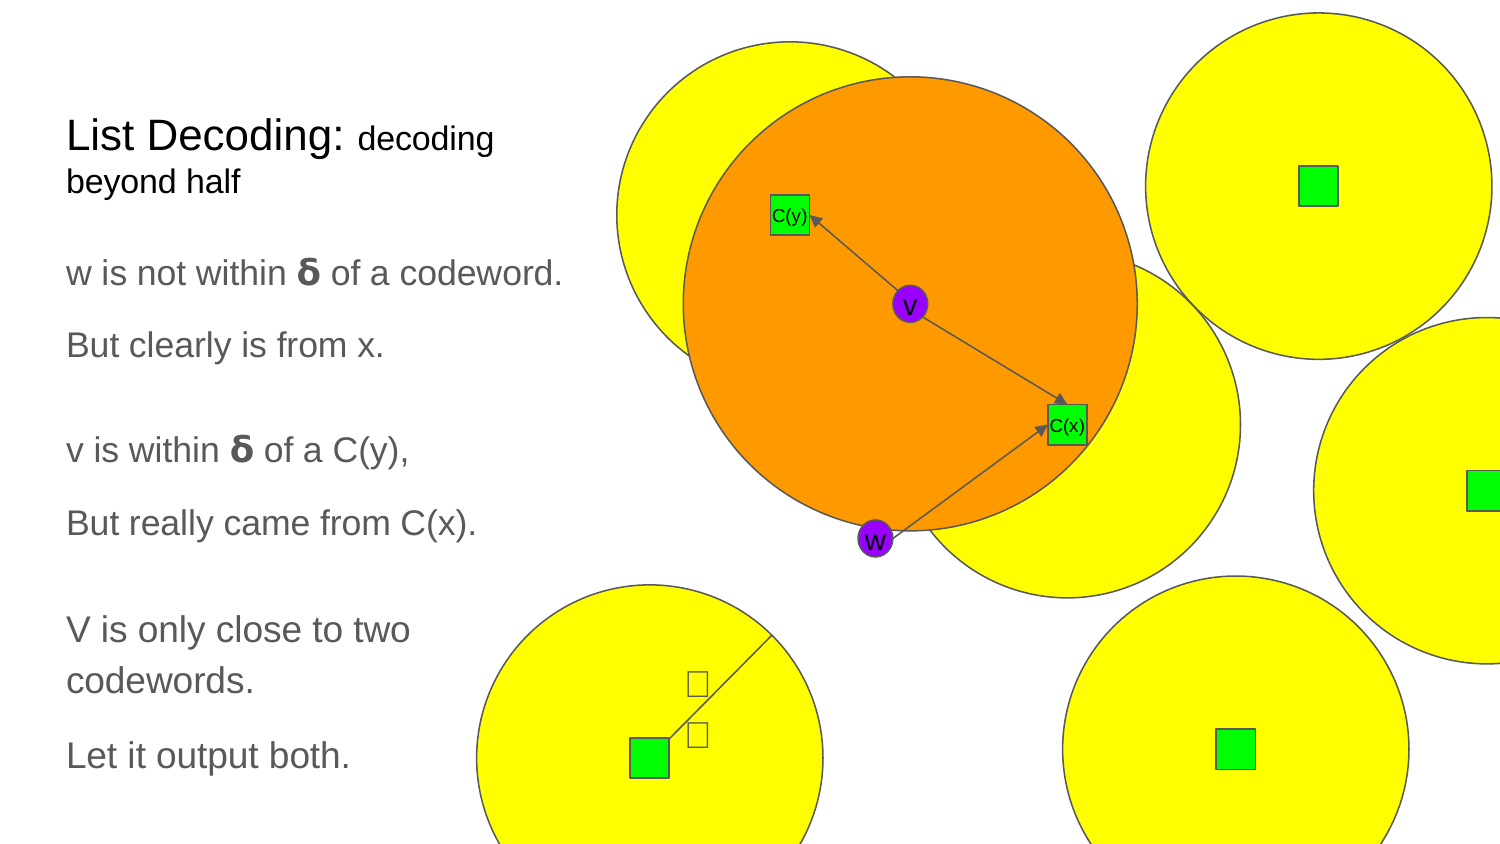

𝝳
𝝳
# List Decoding: decoding beyond half
C(y)
w is not within 𝝳 of a codeword.
But clearly is from x.
v
C(x)
v is within 𝝳 of a C(y),
But really came from C(x).
w
V is only close to two codewords.
Let it output both.